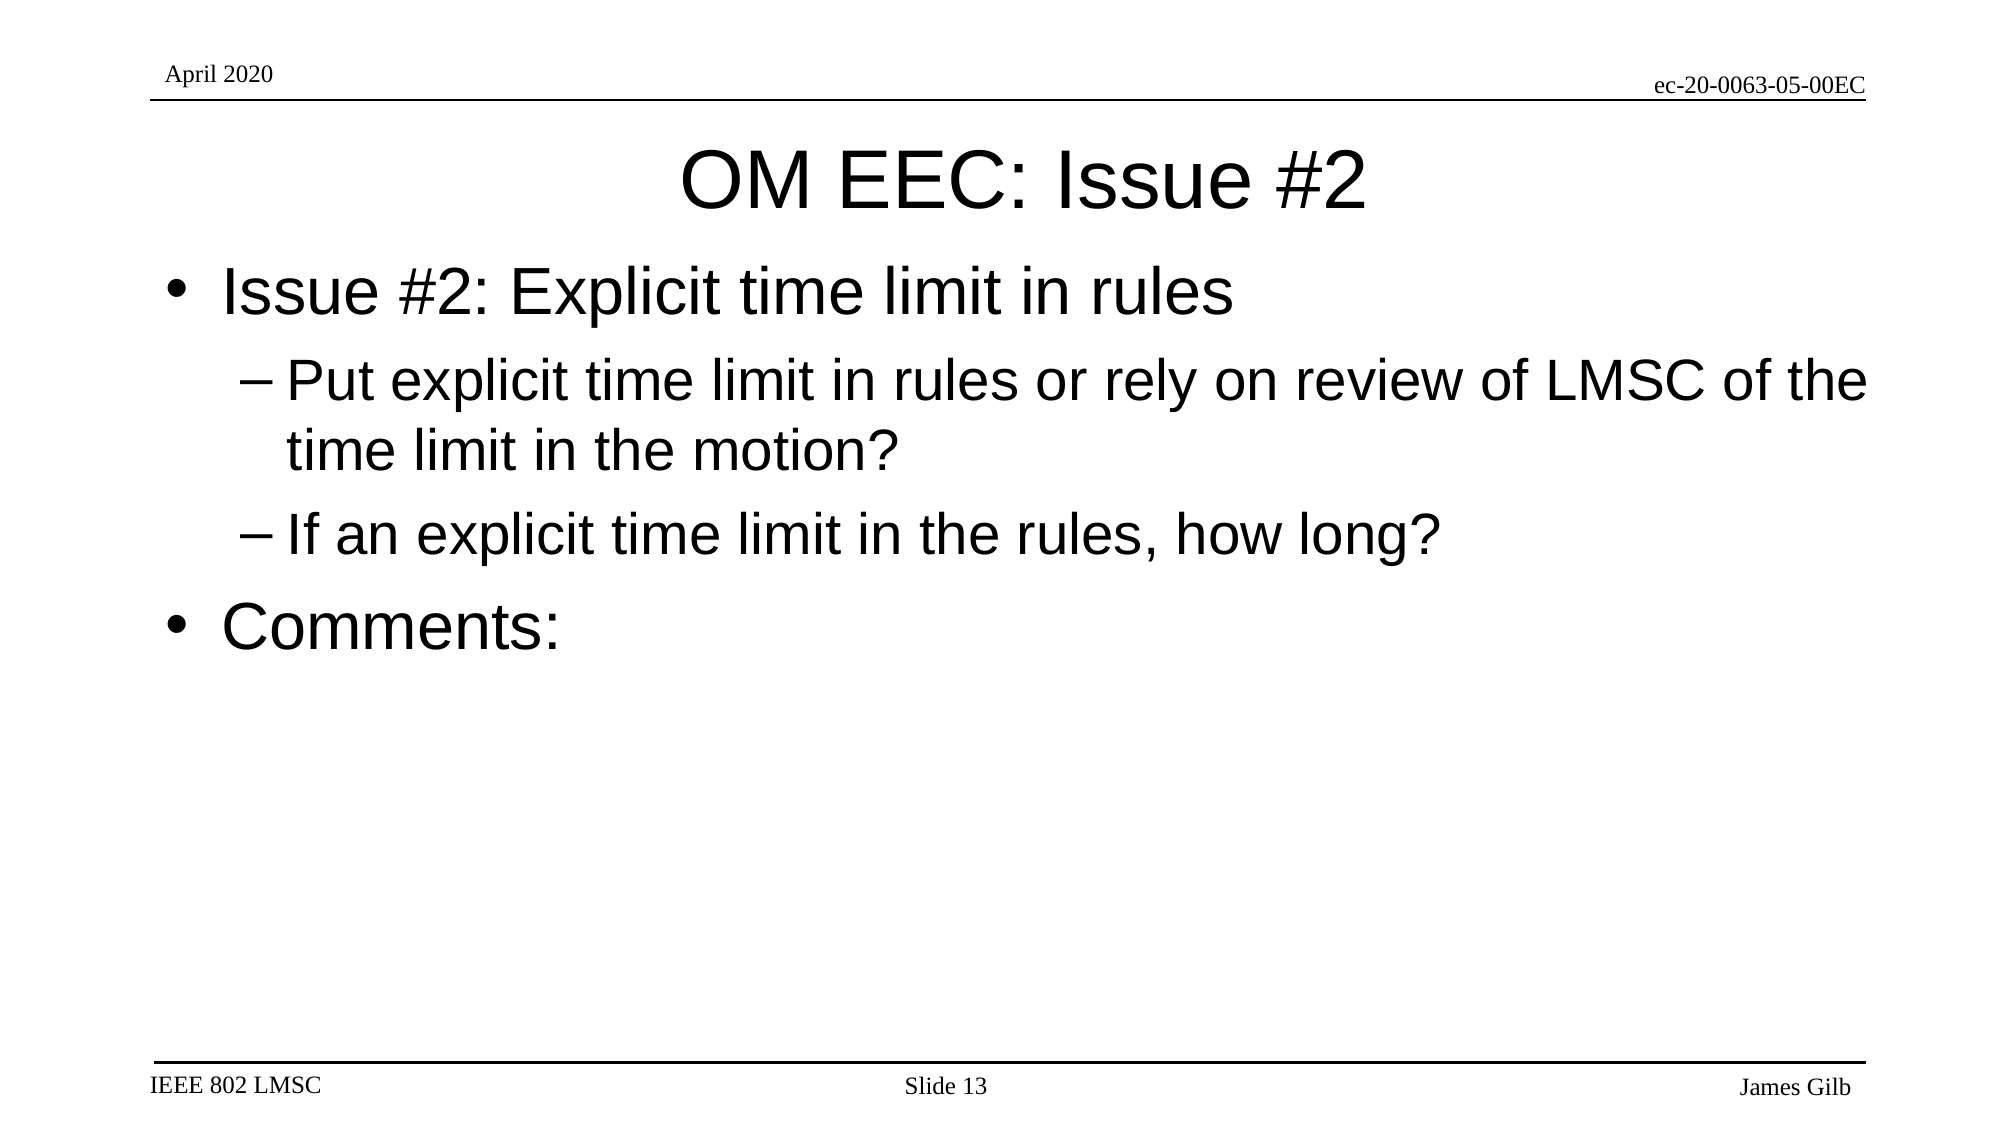

# OM EEC: Issue #2
Issue #2: Explicit time limit in rules
Put explicit time limit in rules or rely on review of LMSC of the time limit in the motion?
If an explicit time limit in the rules, how long?
Comments:
13